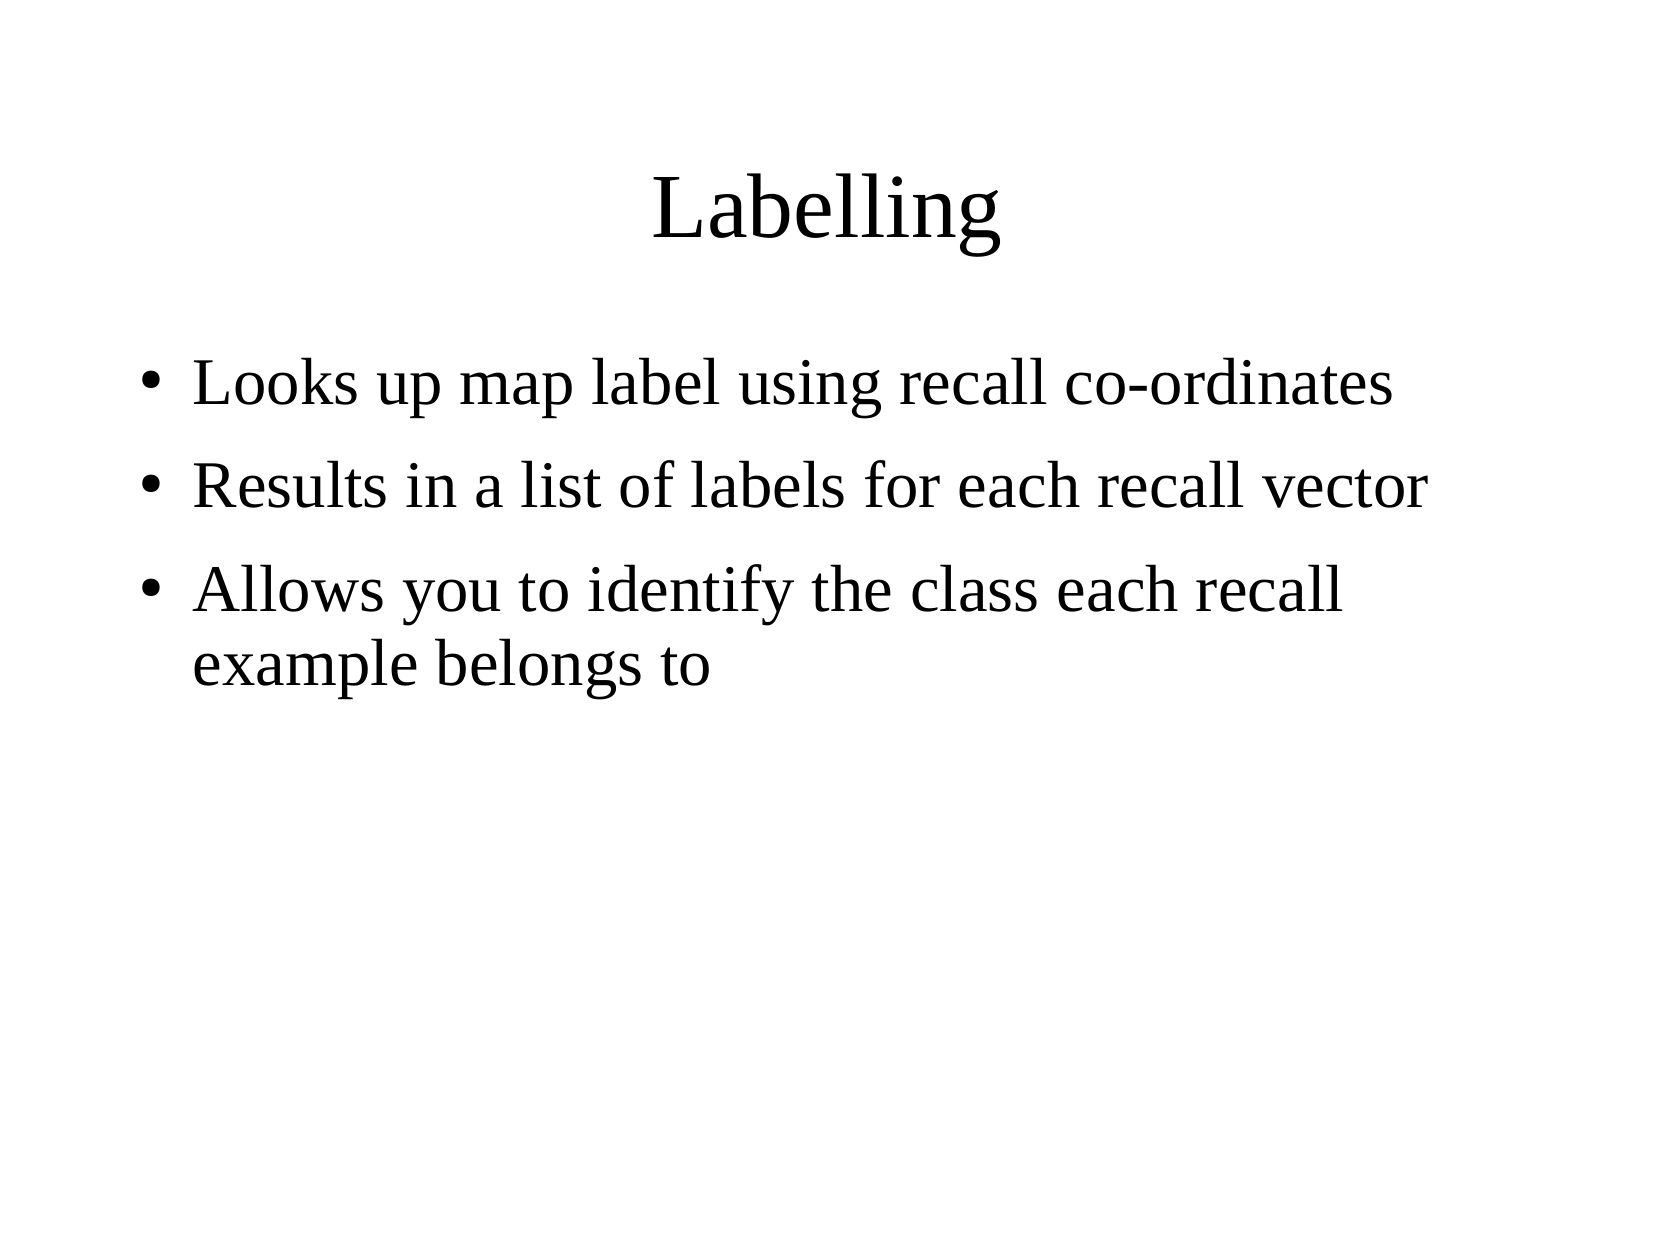

# Labelling
Looks up map label using recall co-ordinates
Results in a list of labels for each recall vector
Allows you to identify the class each recall example belongs to